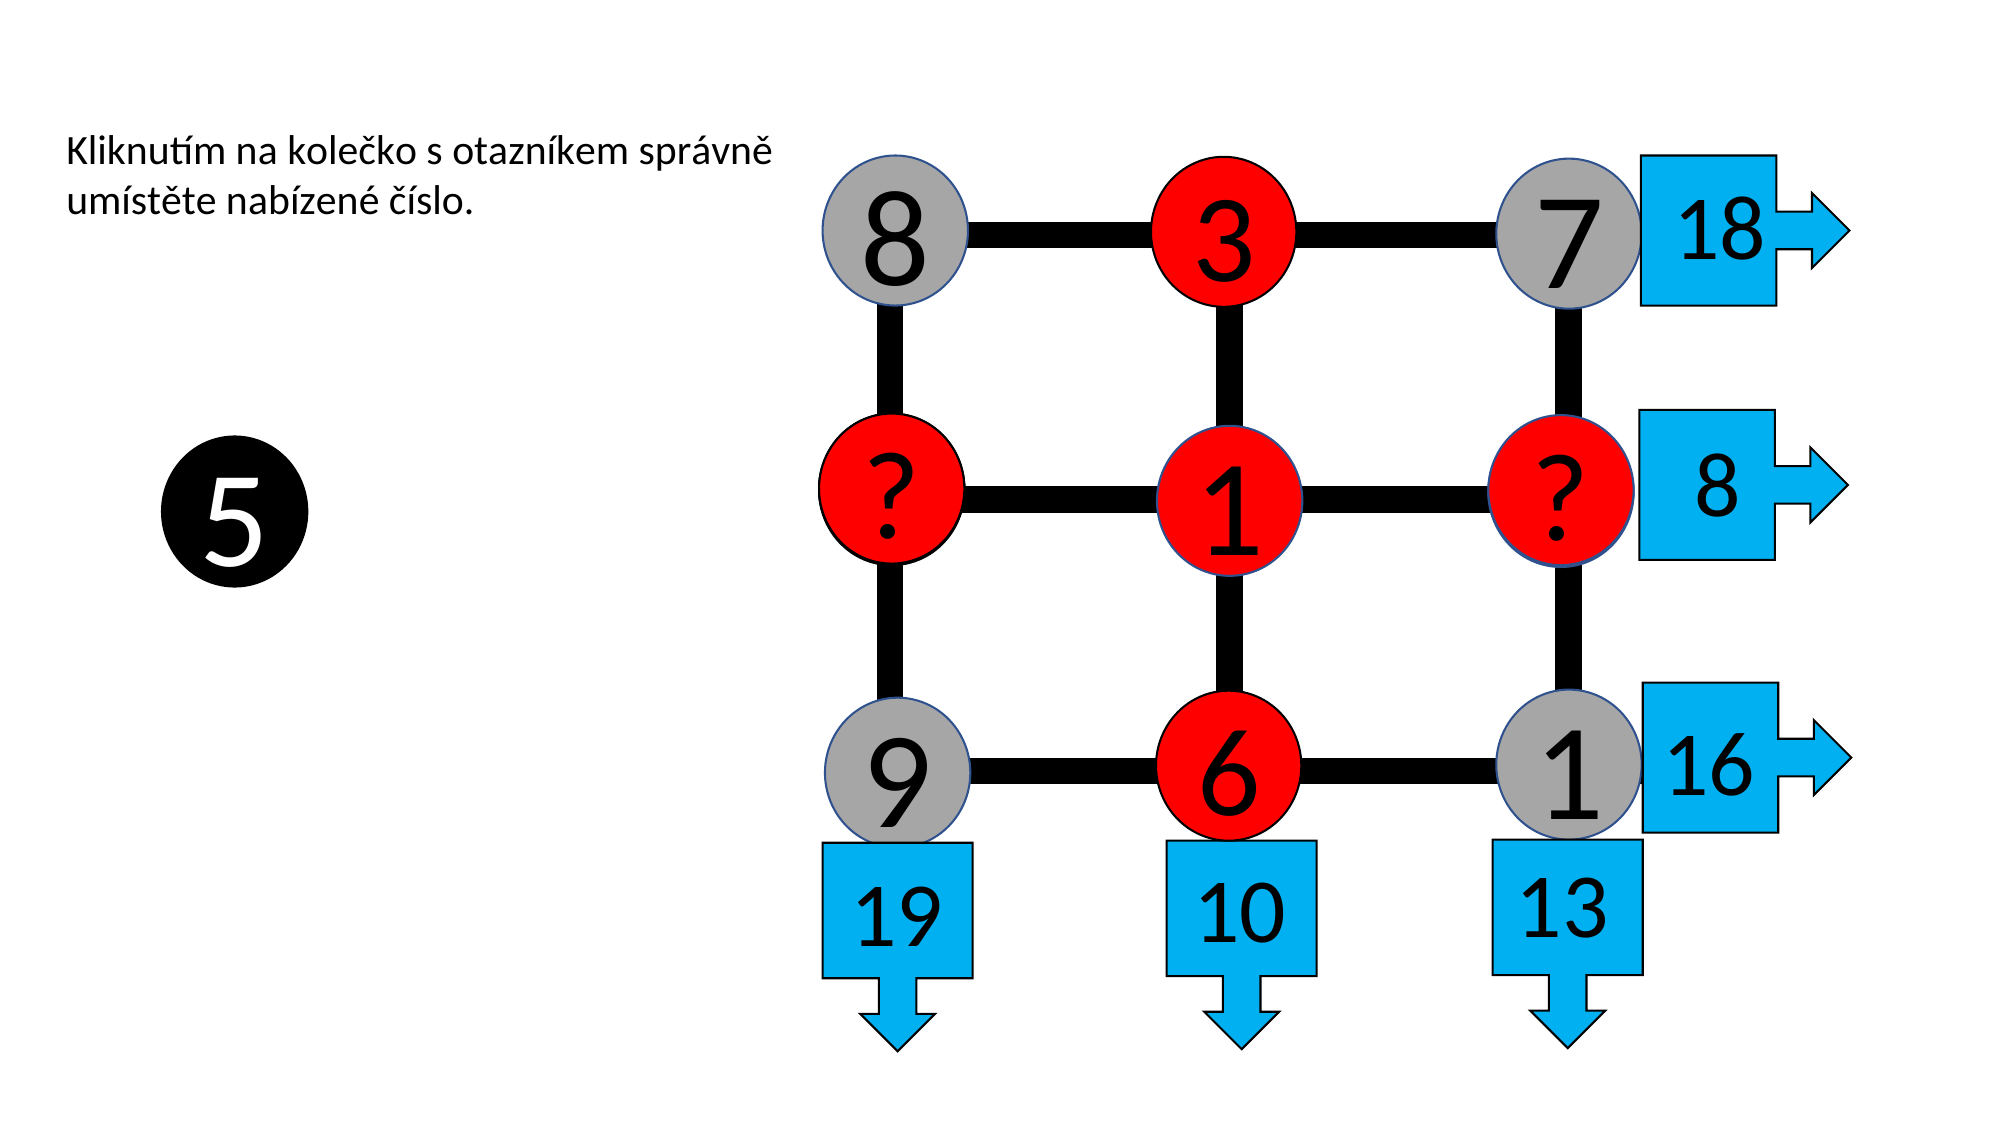

Kliknutím na kolečko s otazníkem správně
umístěte nabízené číslo.
8
3
7
18
?
3
?
5
8
1
5
1
6
16
9
13
10
19